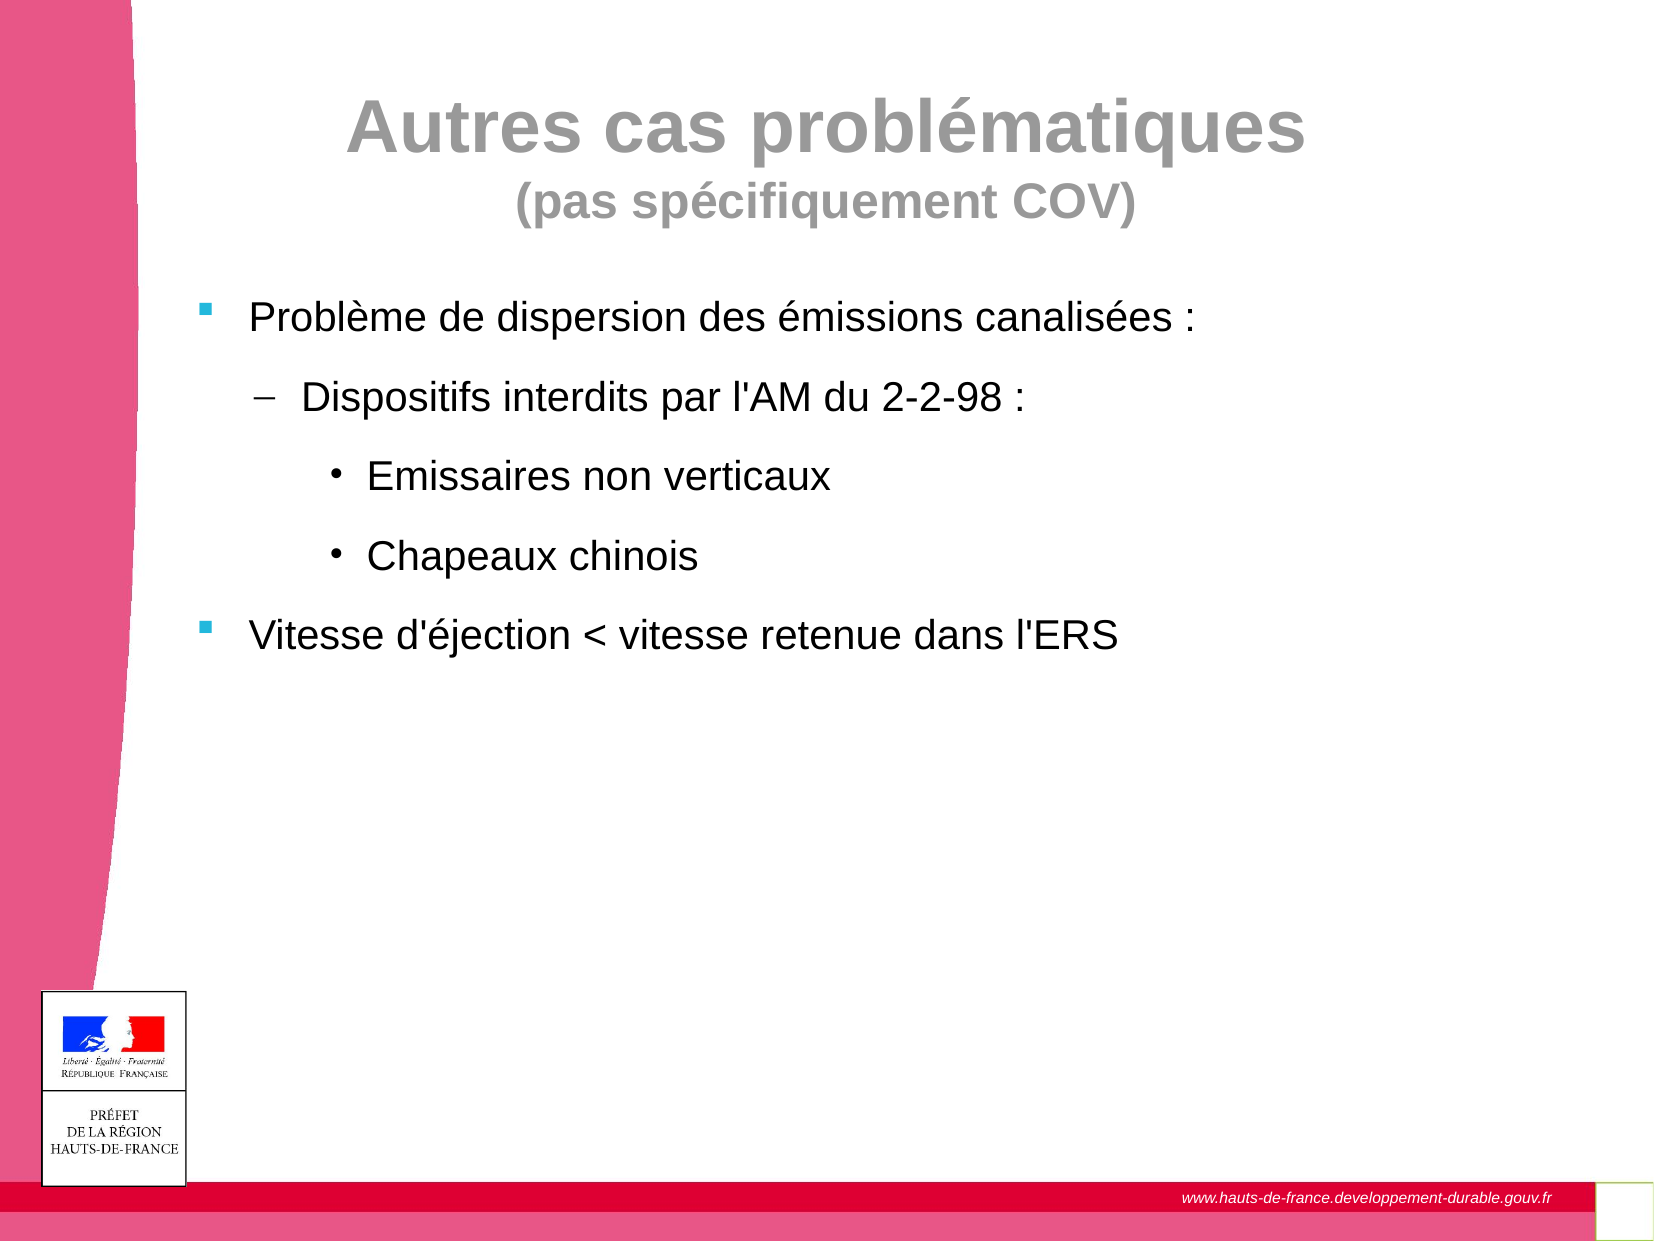

Autres cas problématiques
(pas spécifiquement COV)
Problème de dispersion des émissions canalisées :
Dispositifs interdits par l'AM du 2-2-98 :
Emissaires non verticaux
Chapeaux chinois
Vitesse d'éjection < vitesse retenue dans l'ERS